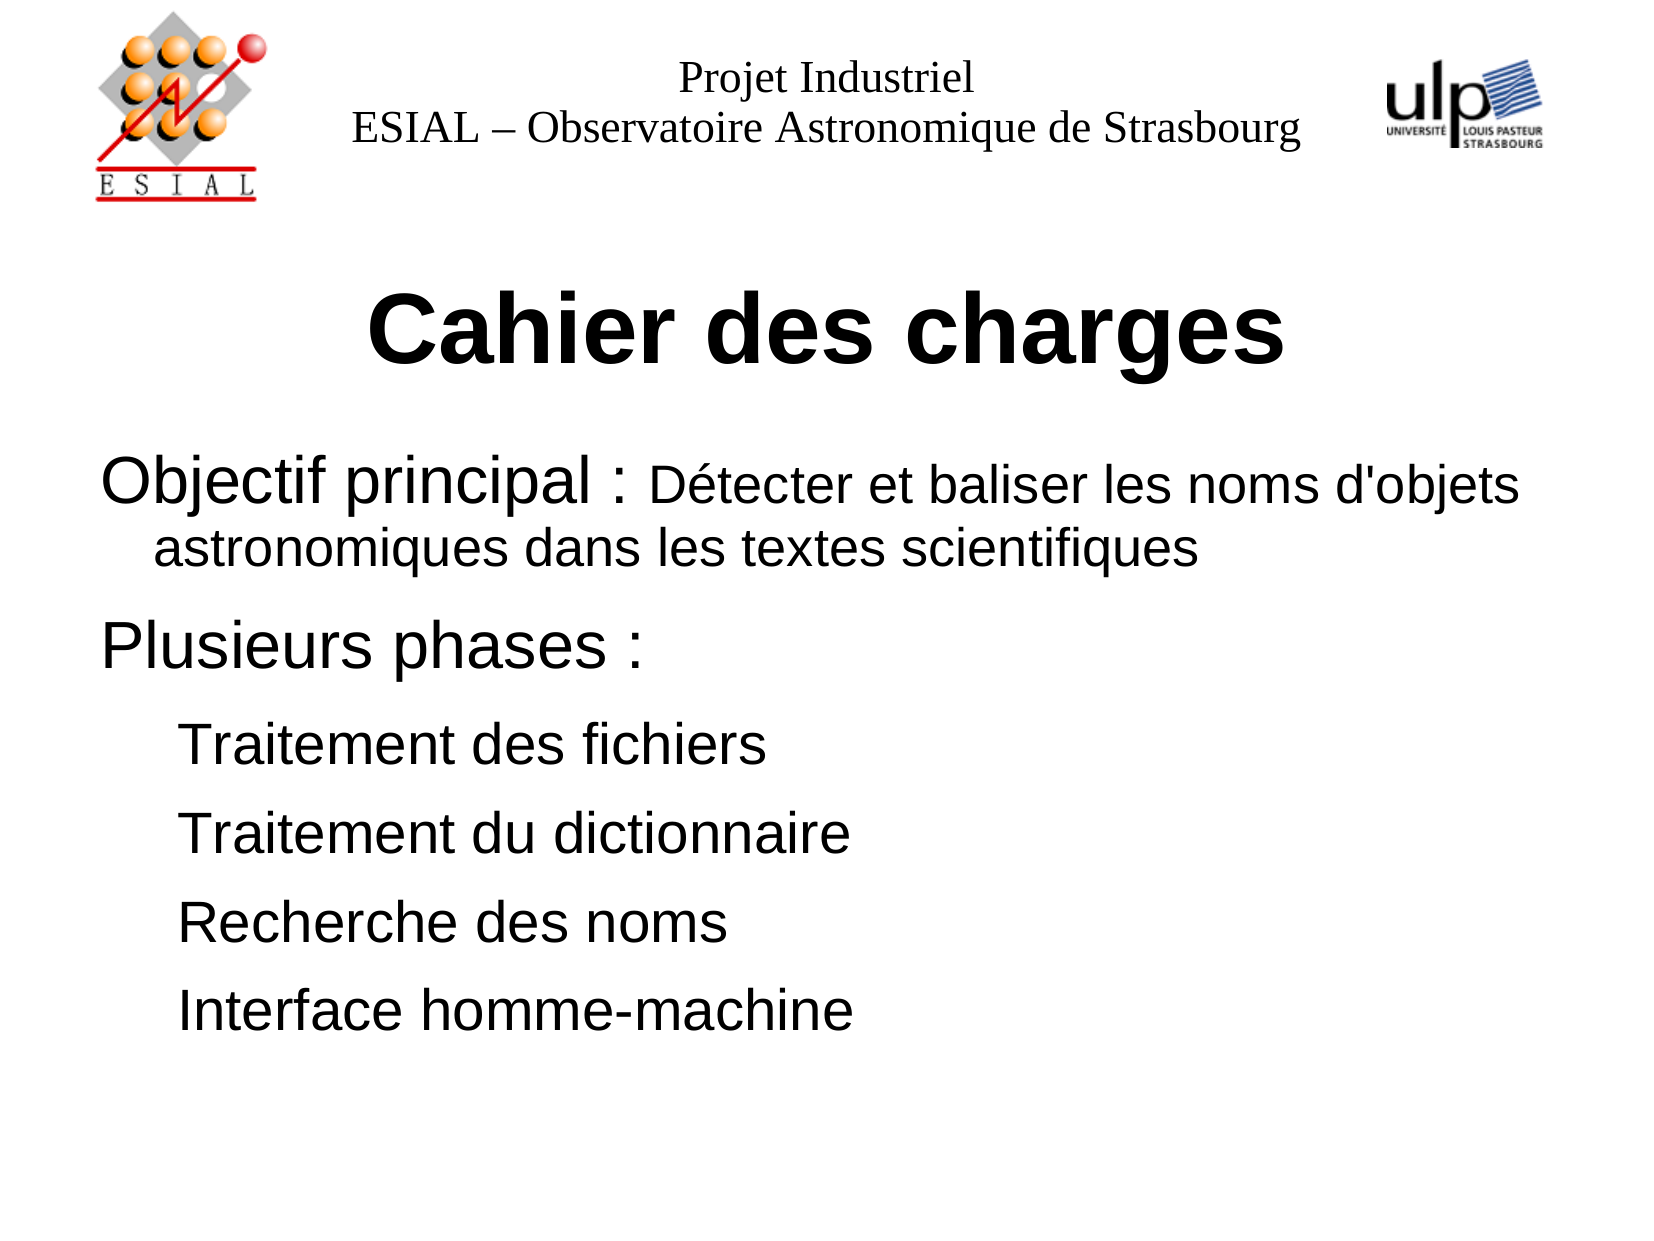

# Projet Industriel ESIAL – Observatoire Astronomique de Strasbourg
Cahier des charges
Objectif principal : Détecter et baliser les noms d'objets astronomiques dans les textes scientifiques
Plusieurs phases :
Traitement des fichiers
Traitement du dictionnaire
Recherche des noms
Interface homme-machine